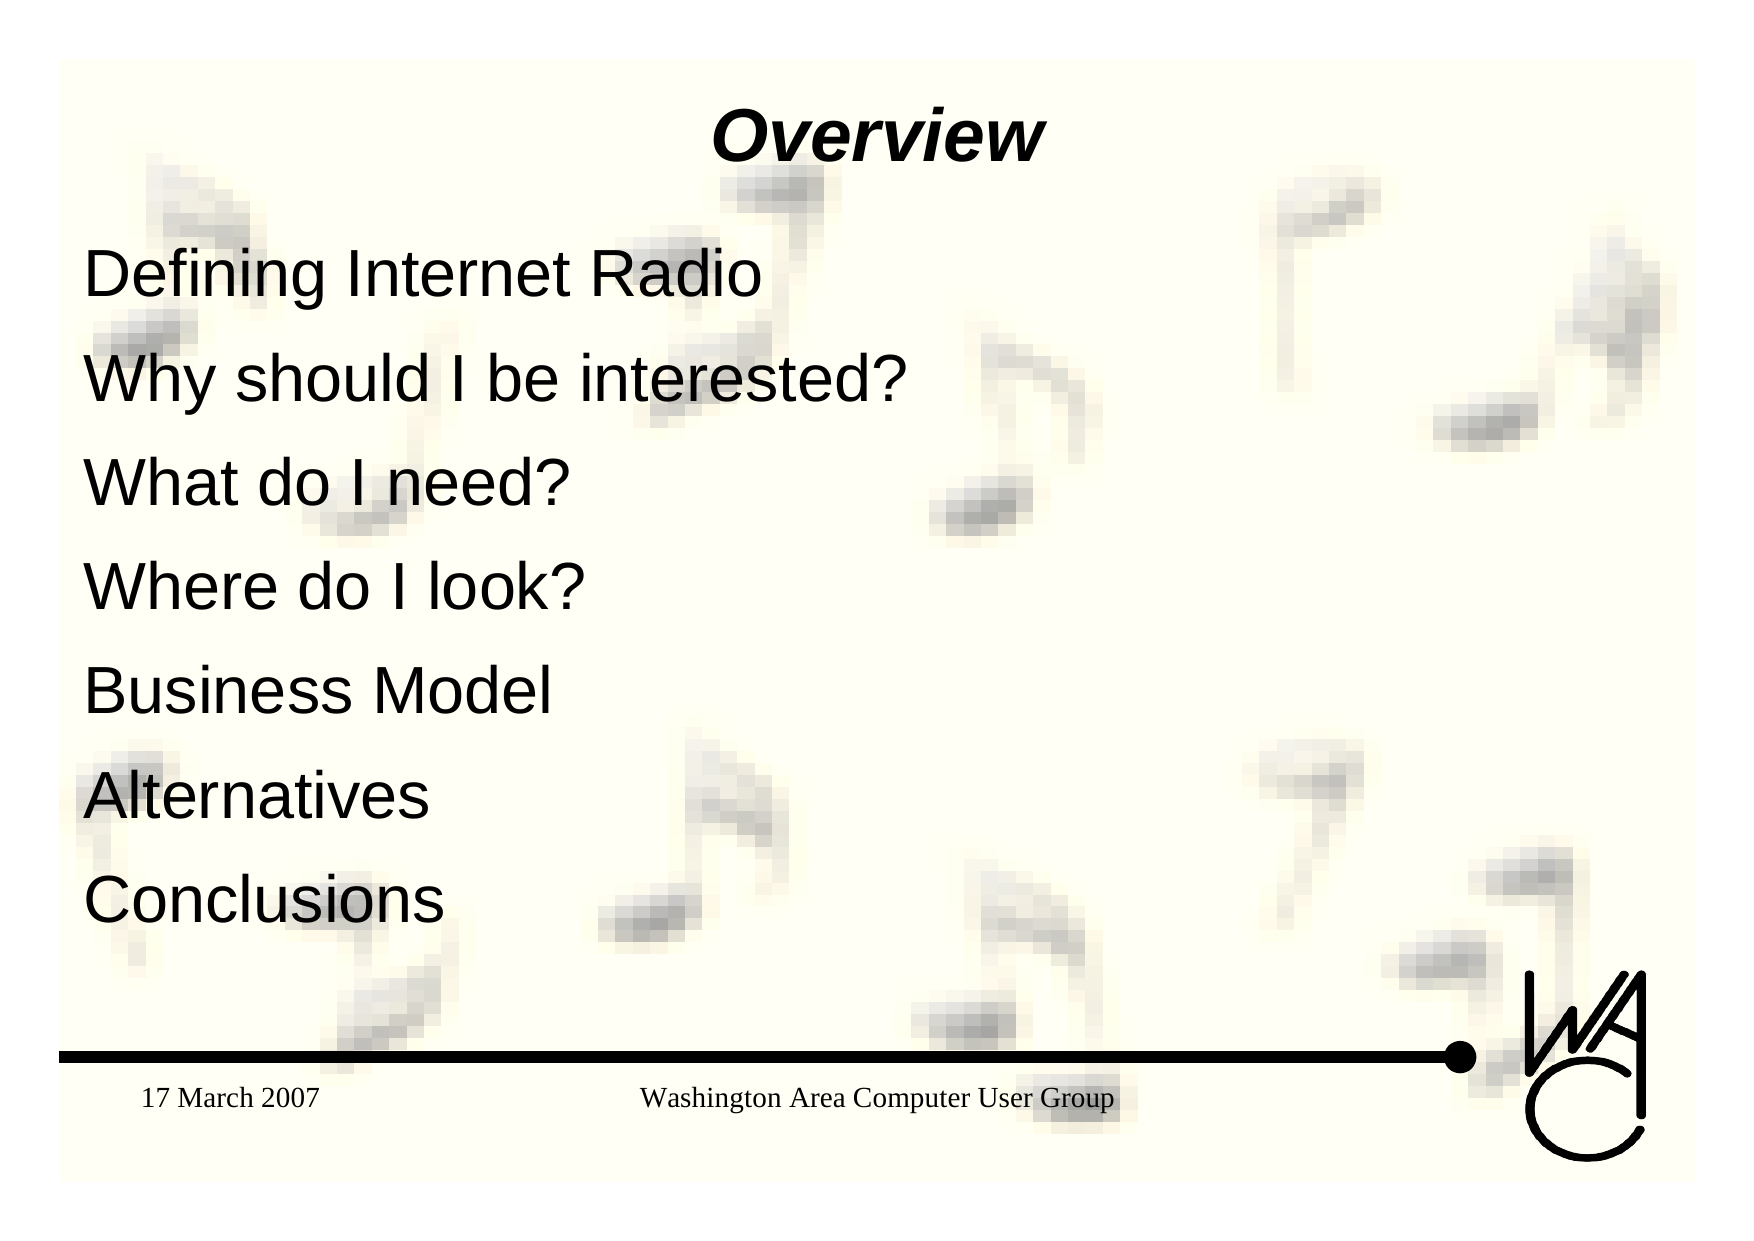

# Overview
Defining Internet Radio
Why should I be interested?
What do I need?
Where do I look?
Business Model
Alternatives
Conclusions
17 March 2007
Washington Area Computer User Group